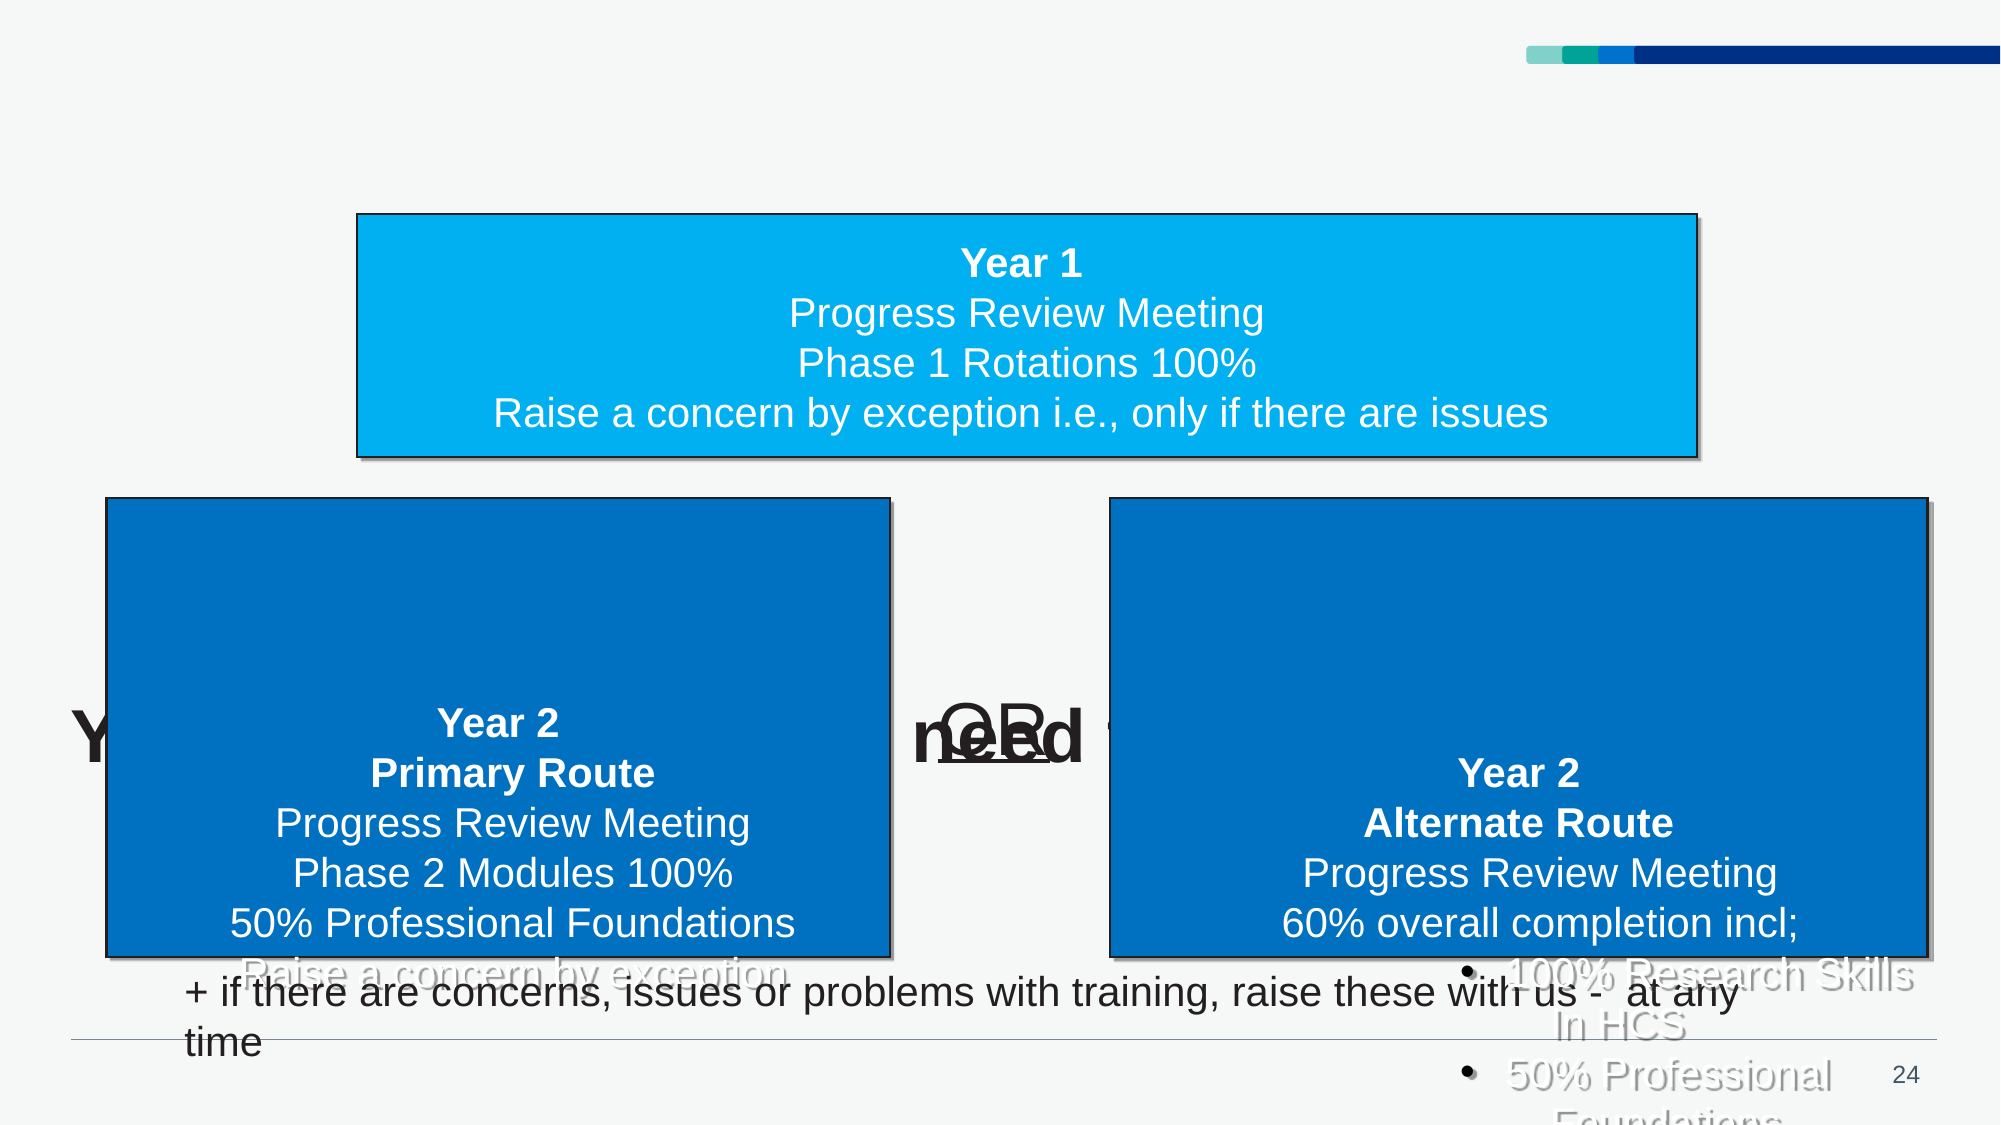

Year 1
Progress Review Meeting
Phase 1 Rotations 100%
Raise a concern by exception i.e., only if there are issues
# Year 1 & 2 – things you need to do
Year 2
Primary Route
Progress Review Meeting
Phase 2 Modules 100%
50% Professional Foundations
Raise a concern by exception
Year 2
Alternate Route
Progress Review Meeting
60% overall completion incl;
100% Research Skills In HCS
50% Professional Foundations
Either phase 2 or phase 3
Raise a concern by exception
OR
+ if there are concerns, issues or problems with training, raise these with us - at any time